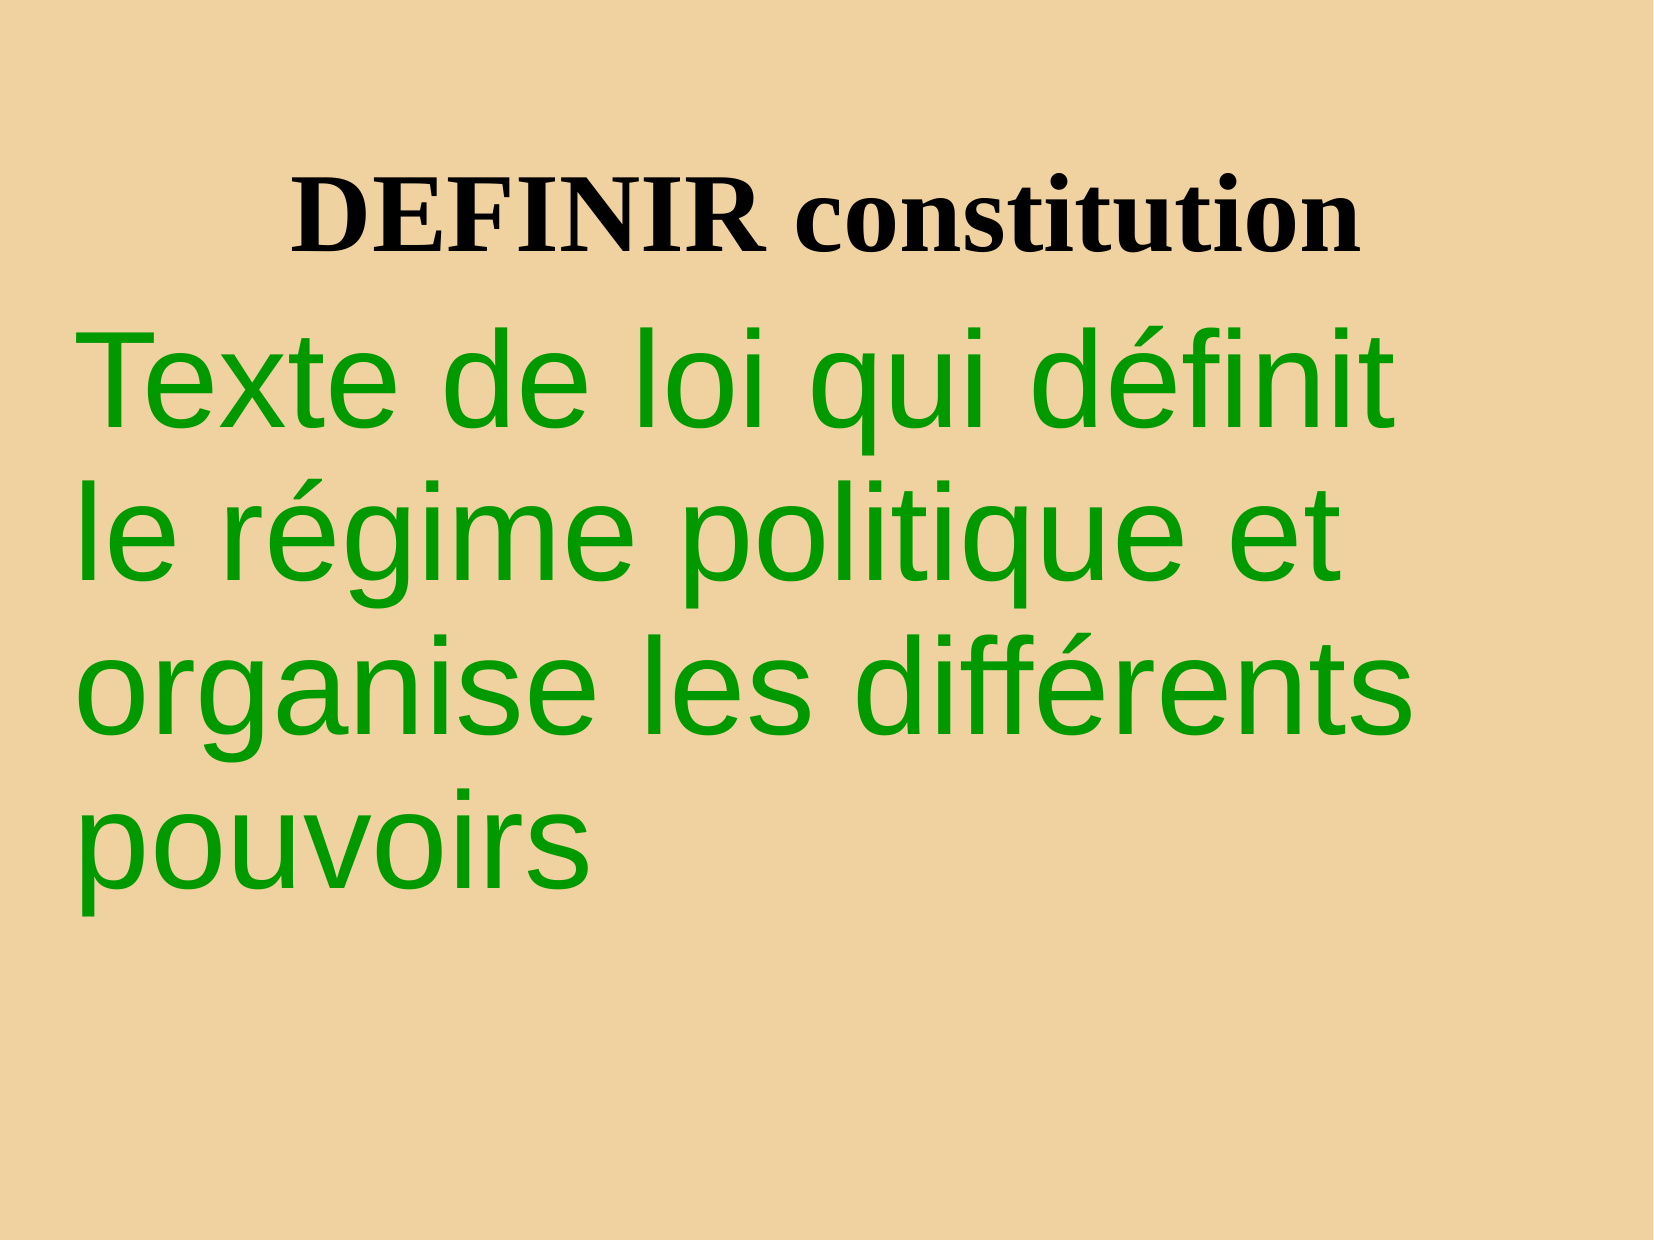

# DEFINIR constitution
Texte de loi qui définit le régime politique et organise les différents pouvoirs